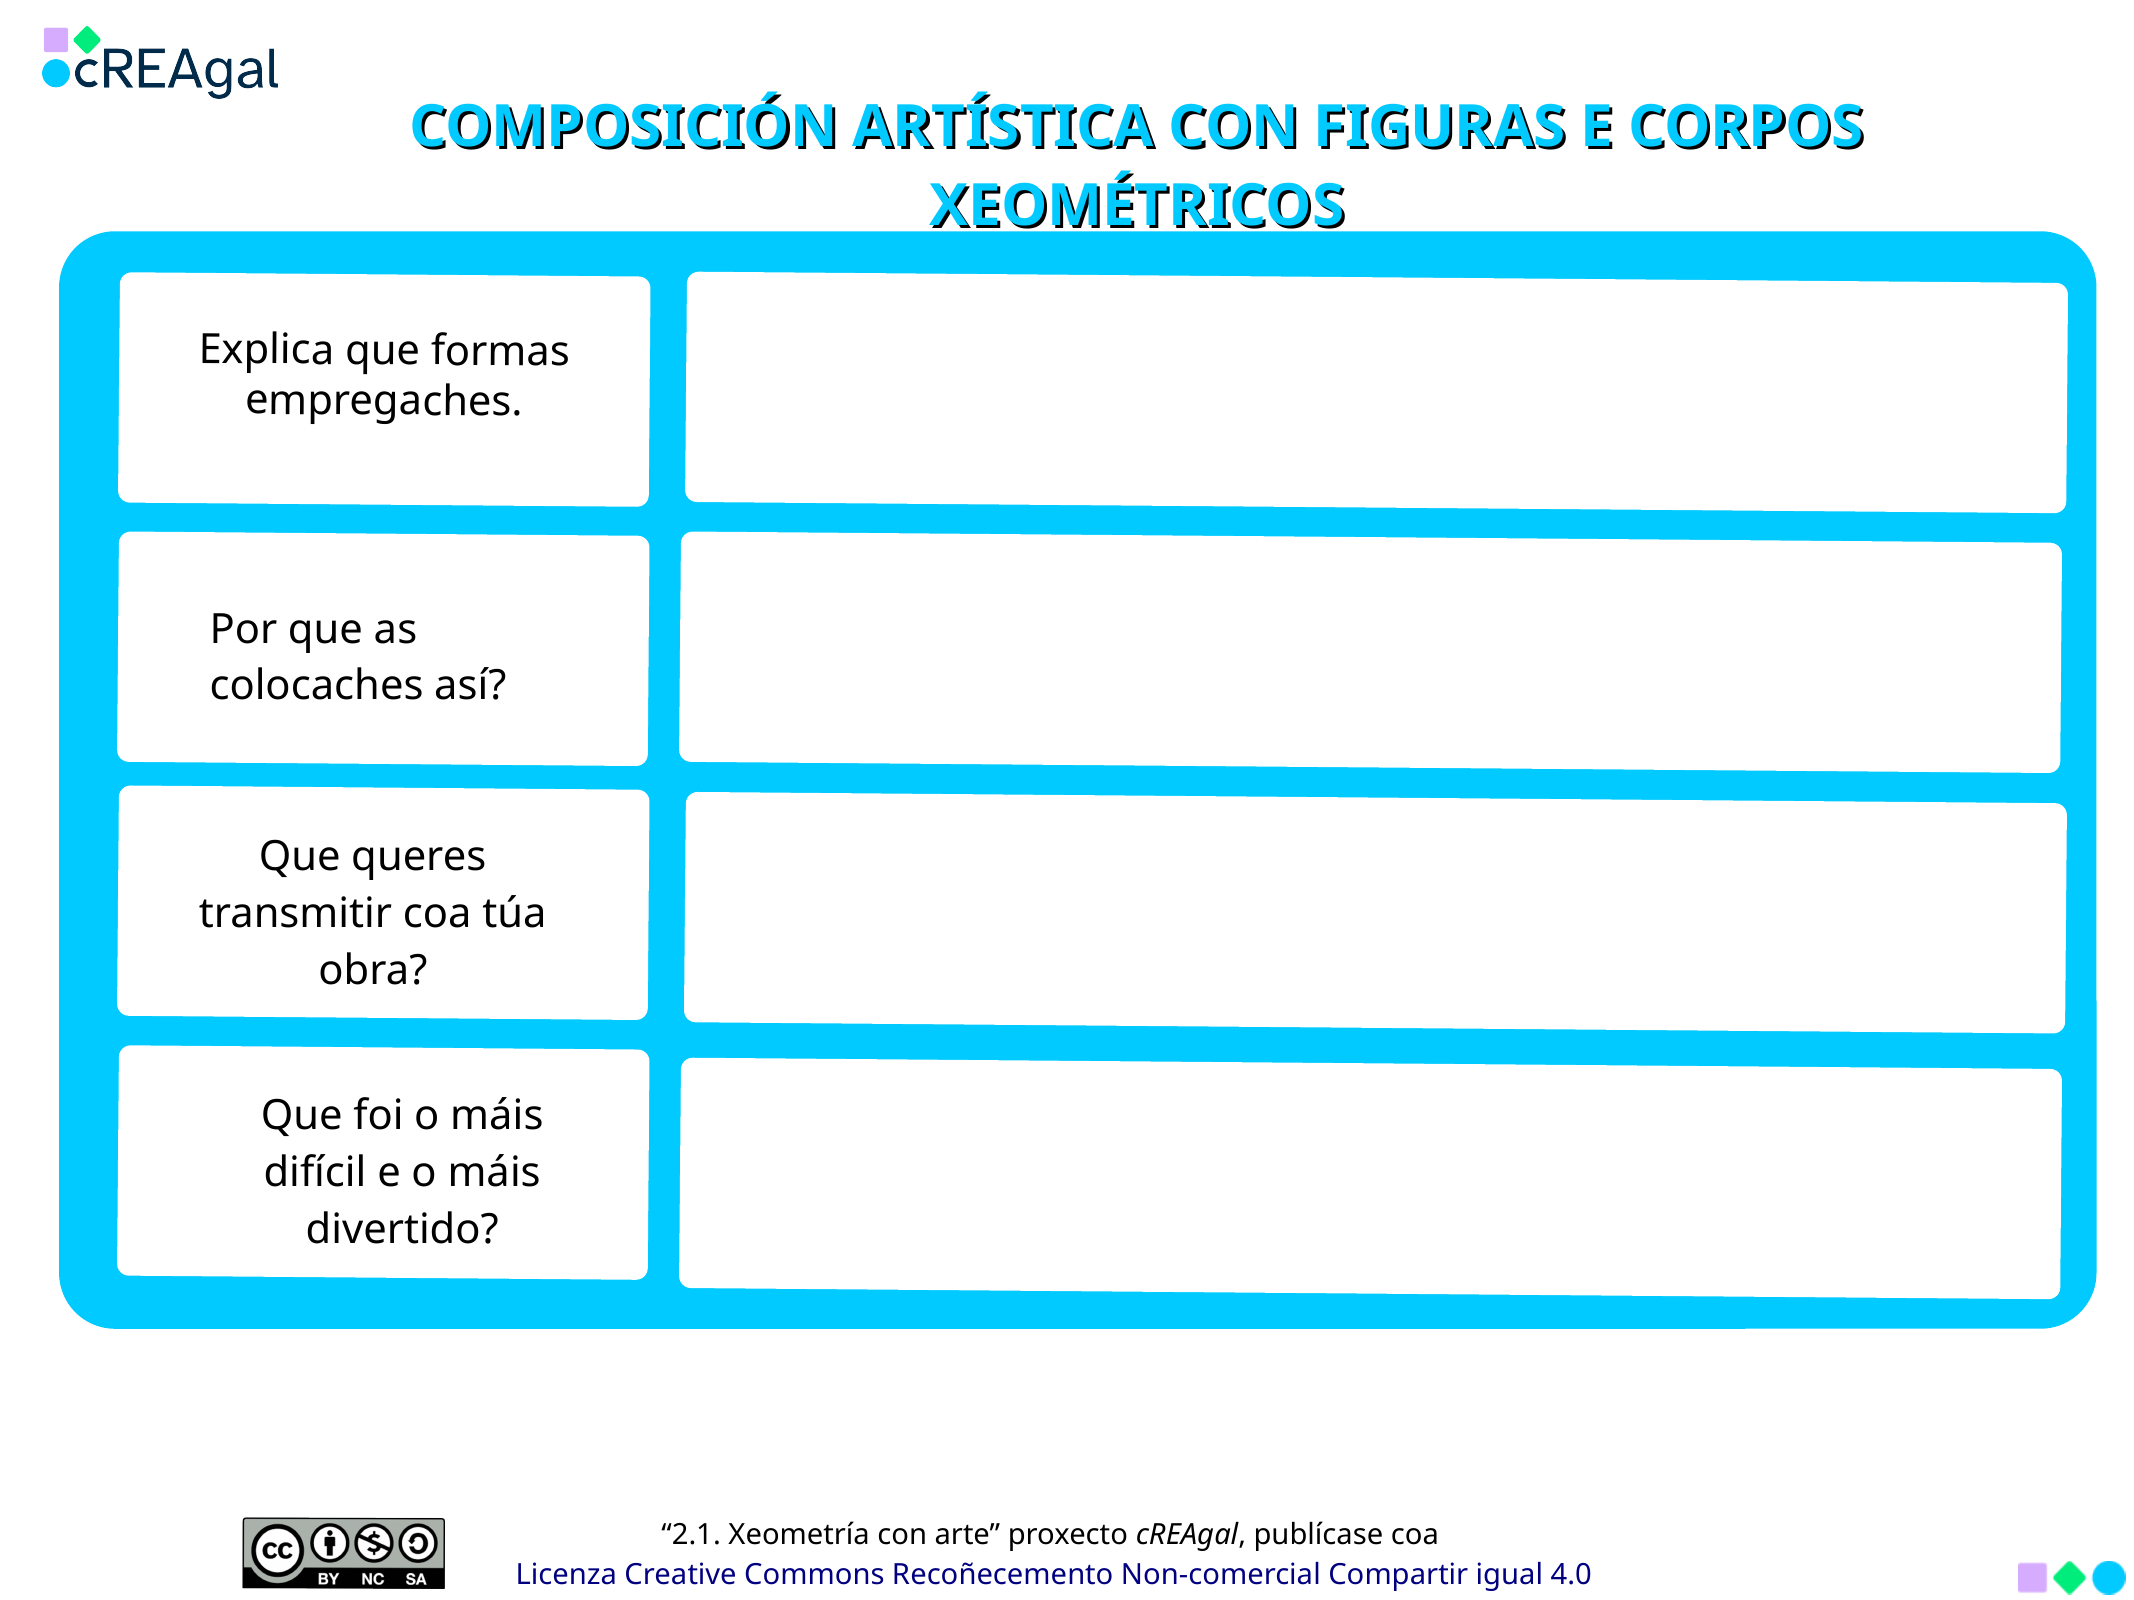

COMPOSICIÓN ARTÍSTICA CON FIGURAS E CORPOS XEOMÉTRICOS
Explica que formas empregaches.
Por que as colocaches así?
Que queres transmitir coa túa obra?
Que foi o máis difícil e o máis divertido?
“2.1. Xeometría con arte” proxecto cREAgal, publícase coa Licenza Creative Commons Recoñecemento Non-comercial Compartir igual 4.0